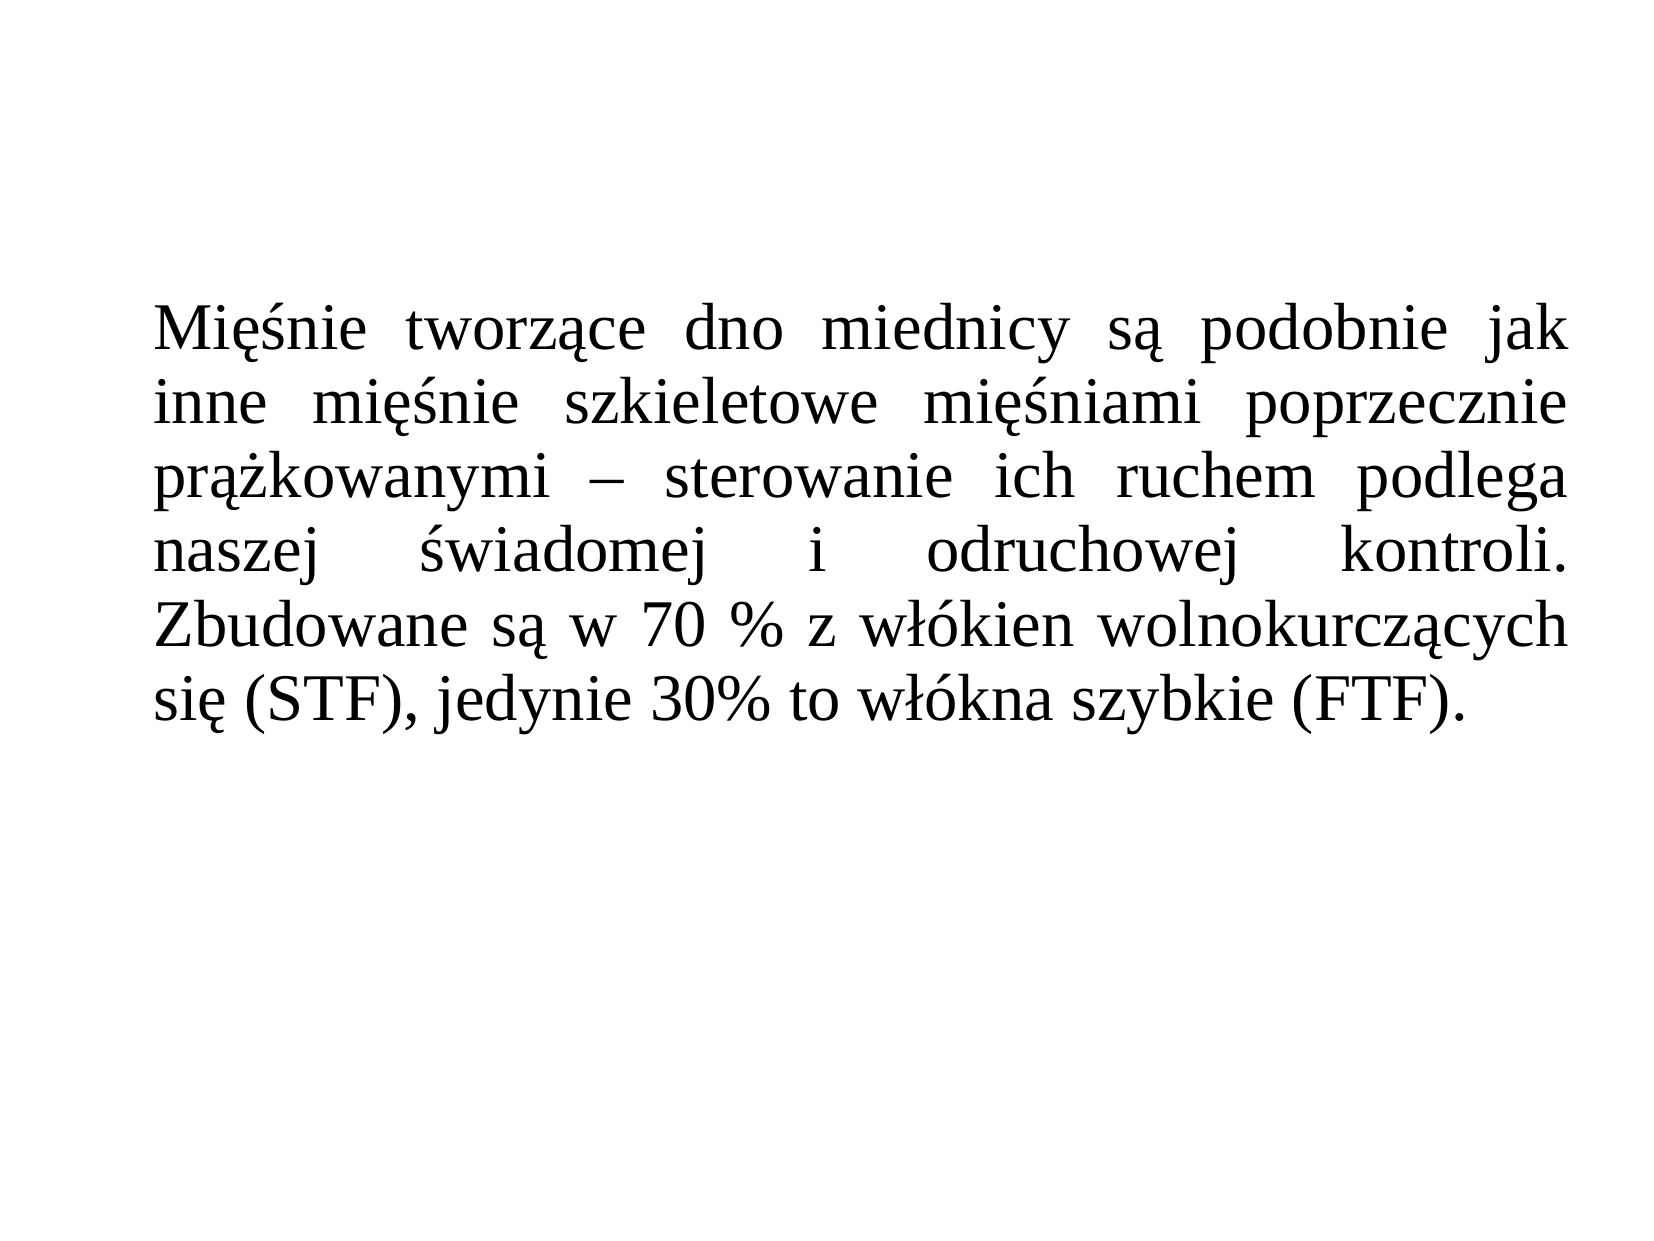

#
Mięśnie tworzące dno miednicy są podobnie jak inne mięśnie szkieletowe mięśniami poprzecznie prążkowanymi – sterowanie ich ruchem podlega naszej świadomej i odruchowej kontroli. Zbudowane są w 70 % z włókien wolnokurczących się (STF), jedynie 30% to włókna szybkie (FTF).